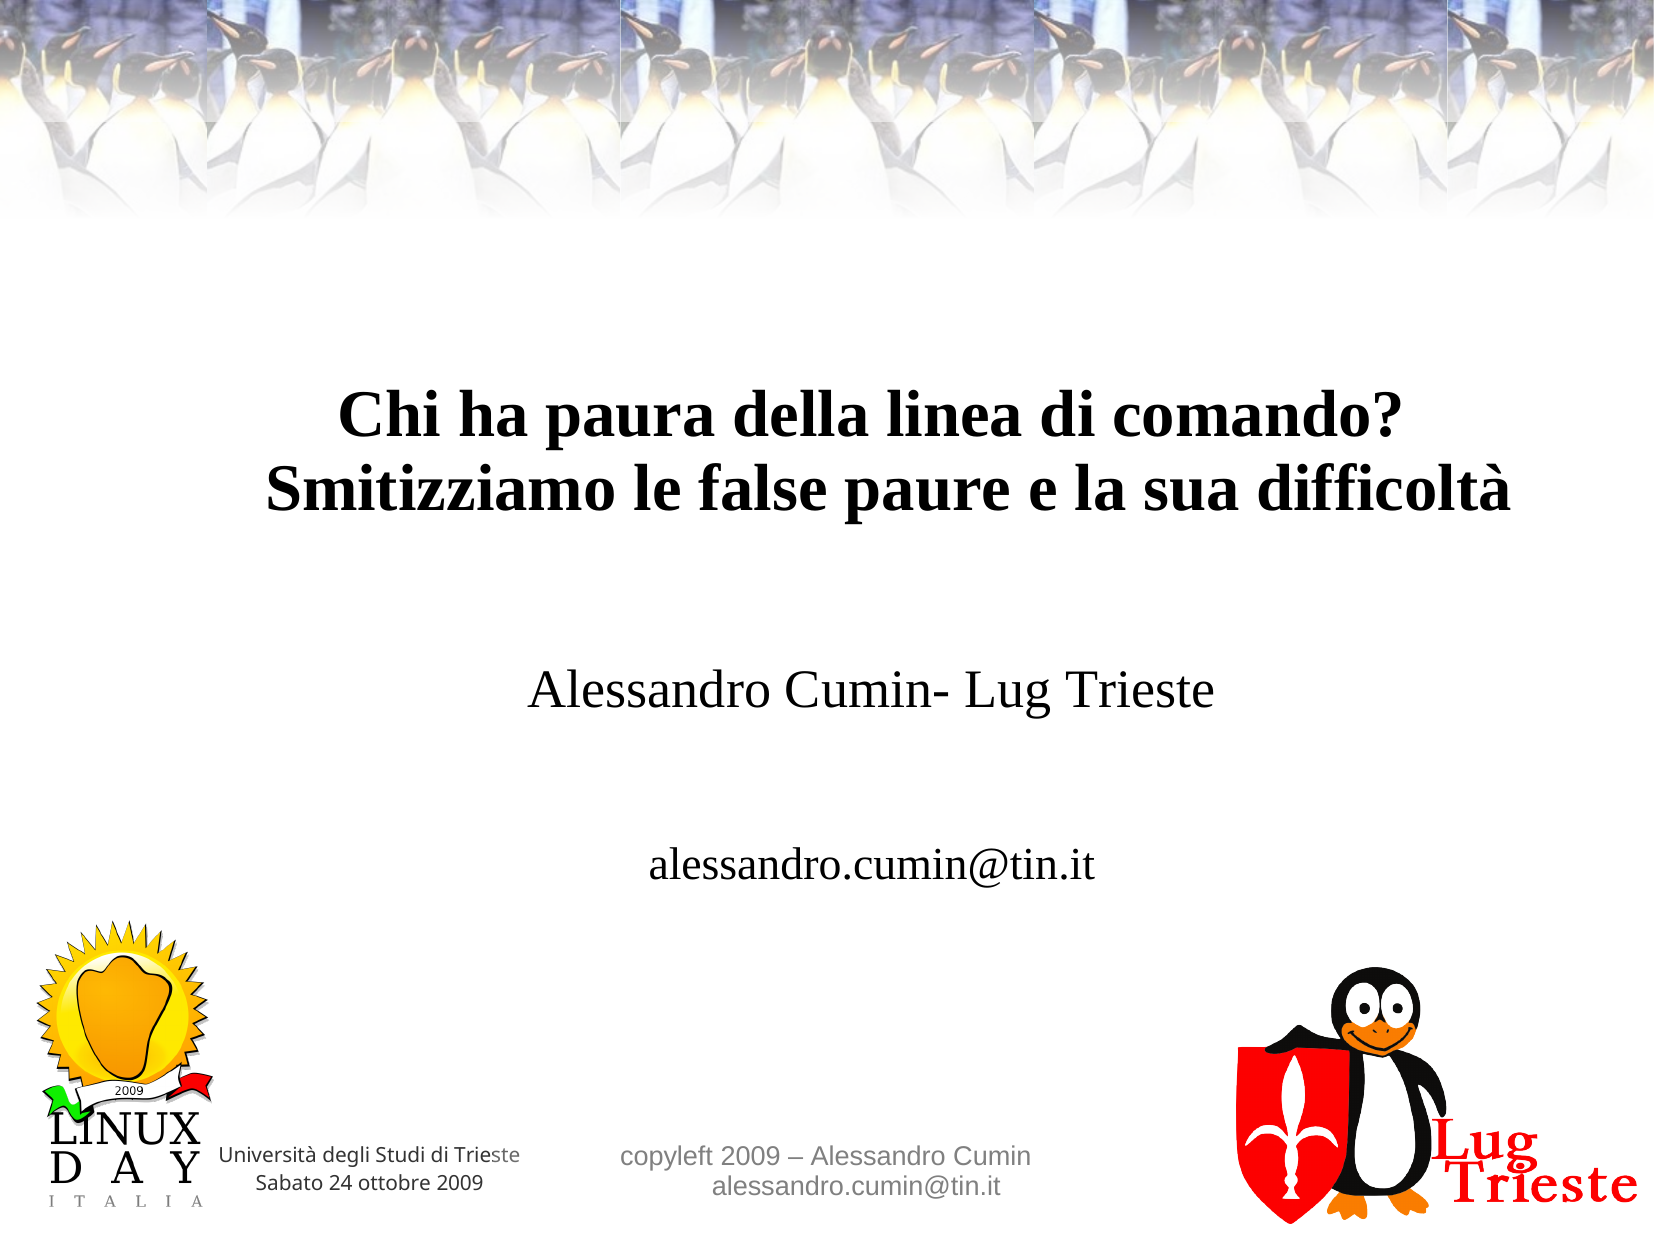

# Chi ha paura della linea di comando? Smitizziamo le false paure e la sua difficoltà
Alessandro Cumin- Lug Trieste
alessandro.cumin@tin.it